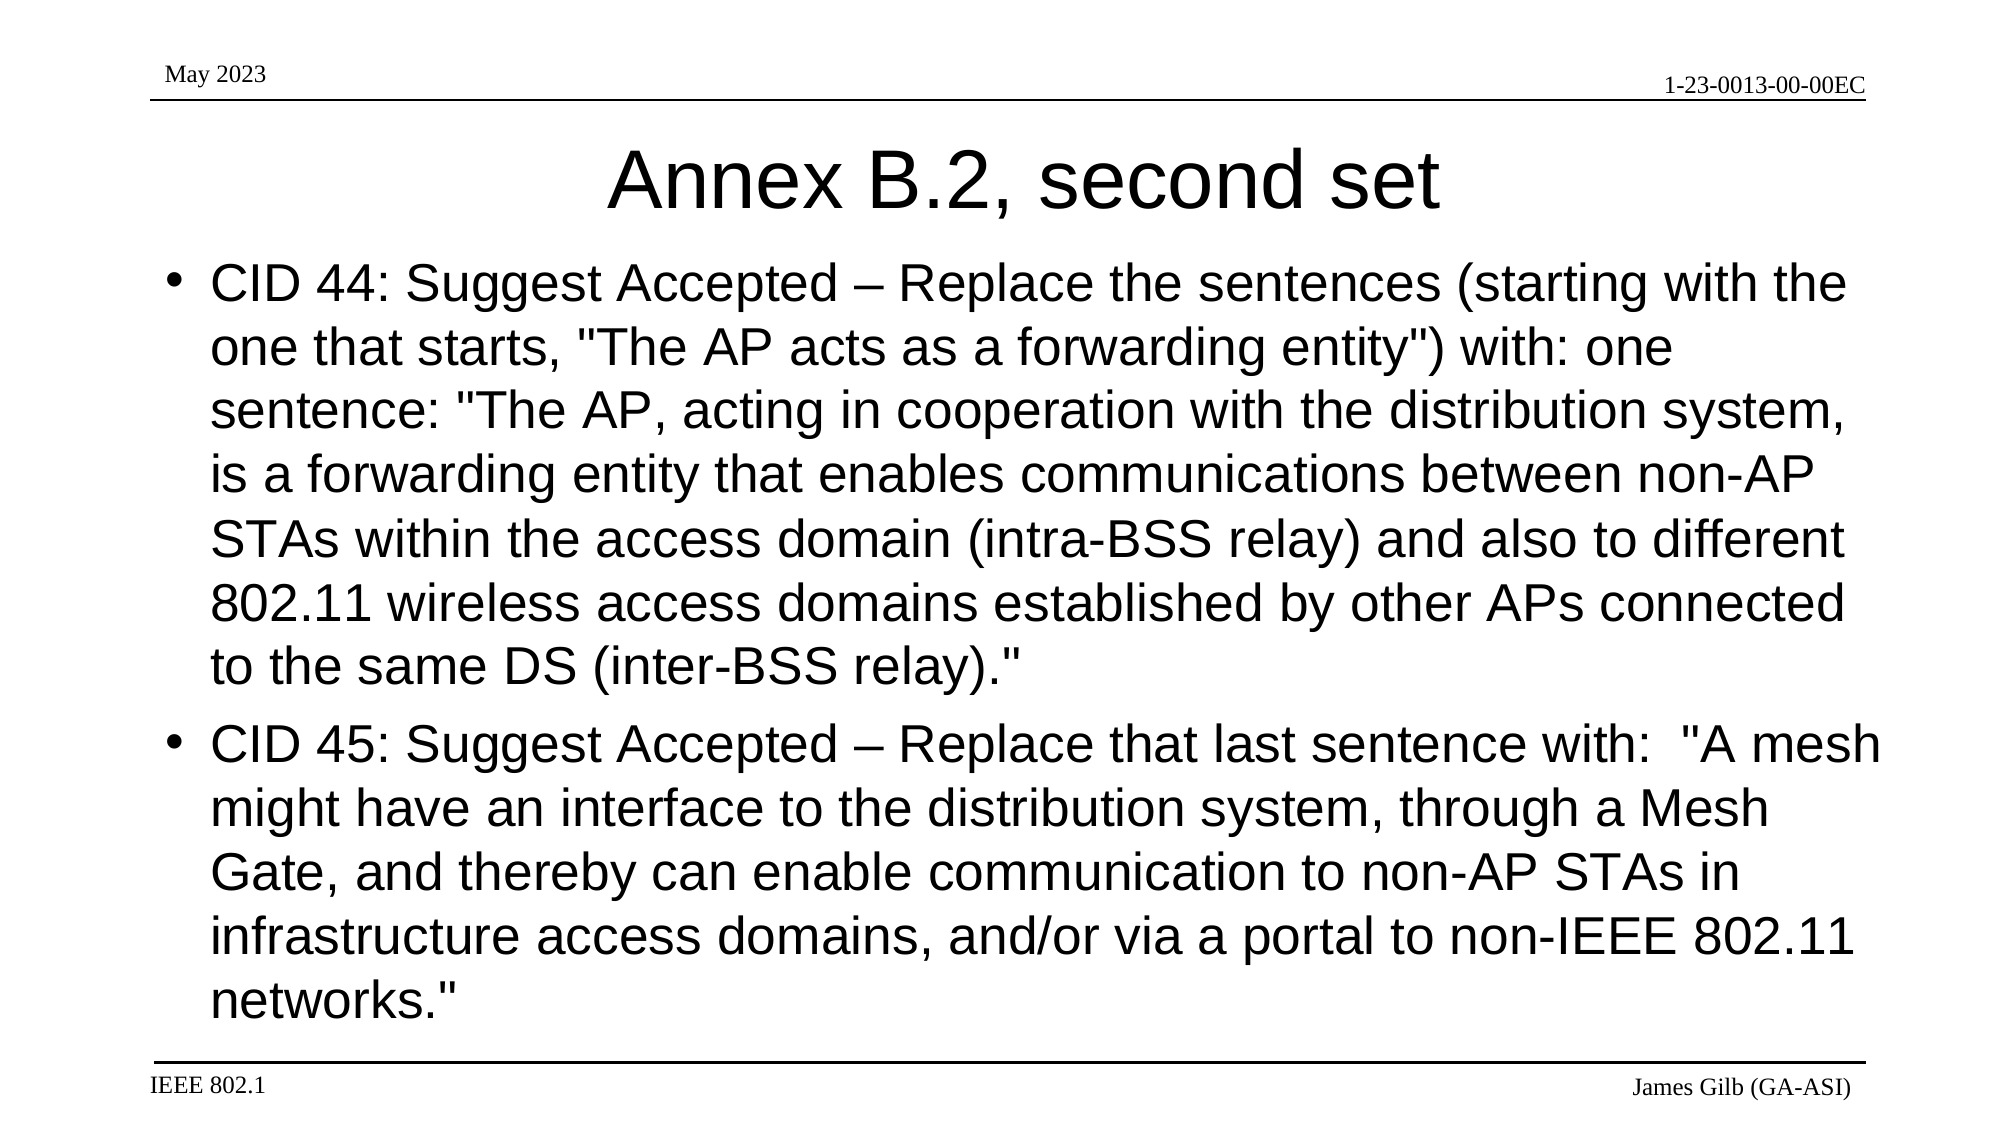

# Annex B.2, second set
CID 44: Suggest Accepted – Replace the sentences (starting with the one that starts, "The AP acts as a forwarding entity") with: one sentence: "The AP, acting in cooperation with the distribution system, is a forwarding entity that enables communications between non-AP STAs within the access domain (intra-BSS relay) and also to different 802.11 wireless access domains established by other APs connected to the same DS (inter-BSS relay)."
CID 45: Suggest Accepted – Replace that last sentence with: "A mesh might have an interface to the distribution system, through a Mesh Gate, and thereby can enable communication to non-AP STAs in infrastructure access domains, and/or via a portal to non-IEEE 802.11 networks."